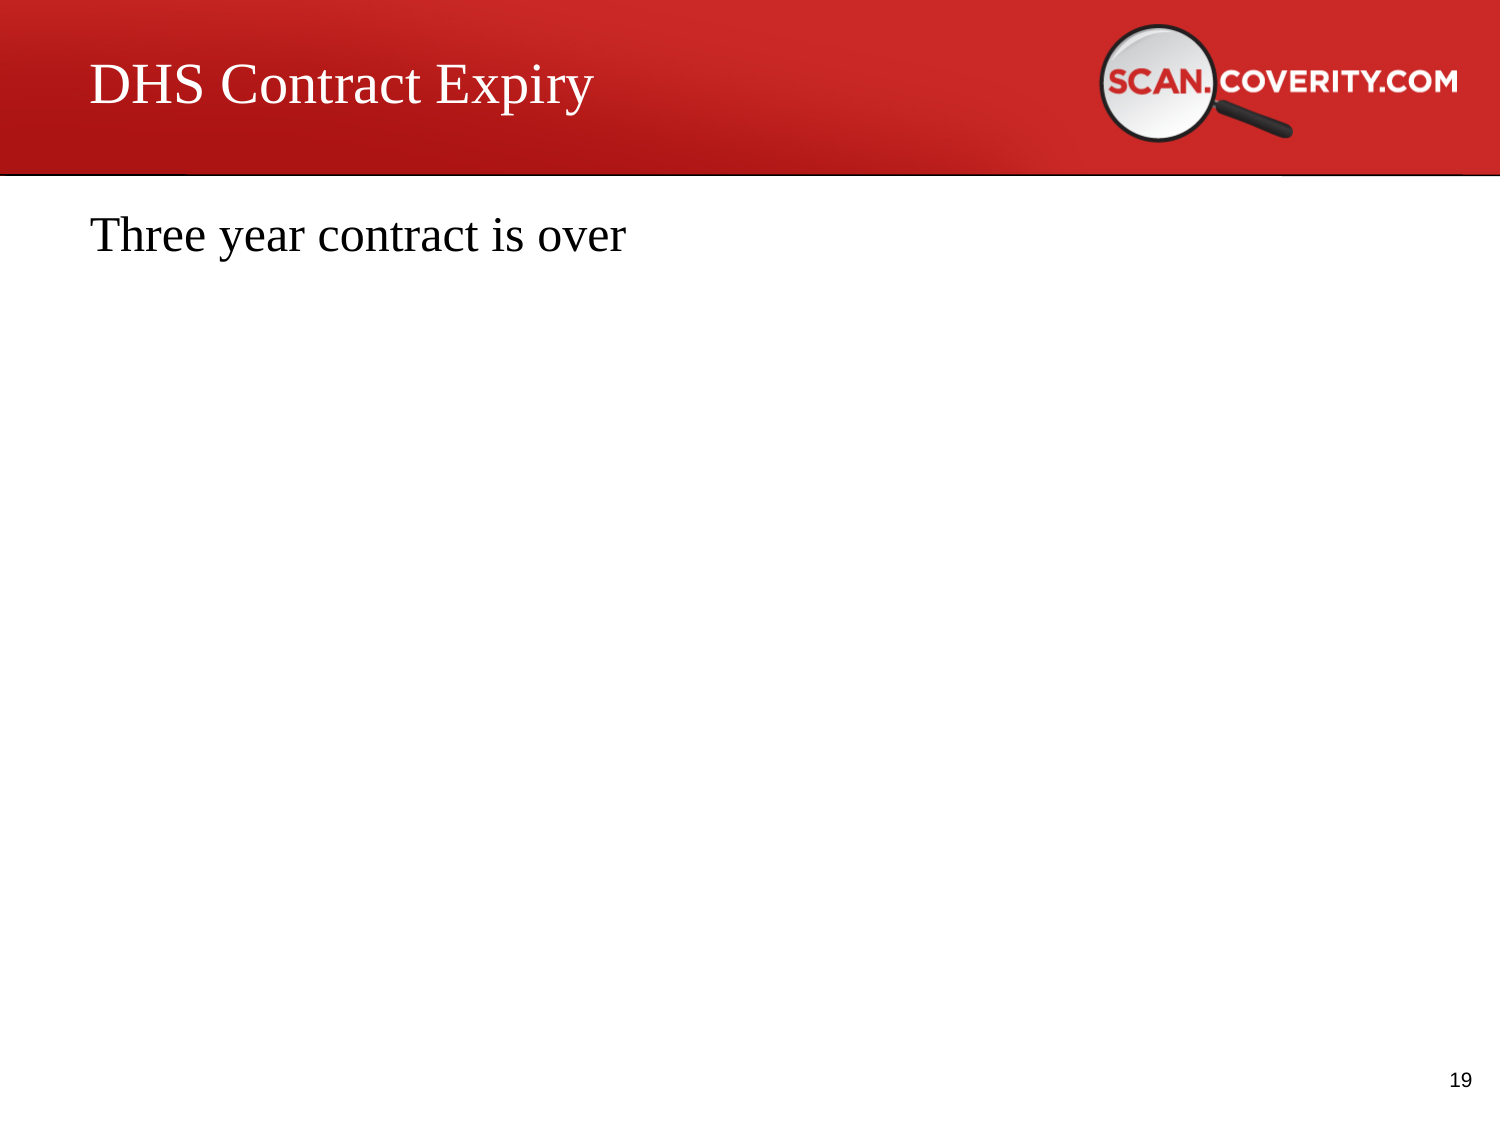

# DHS Contract Expiry
Three year contract is over